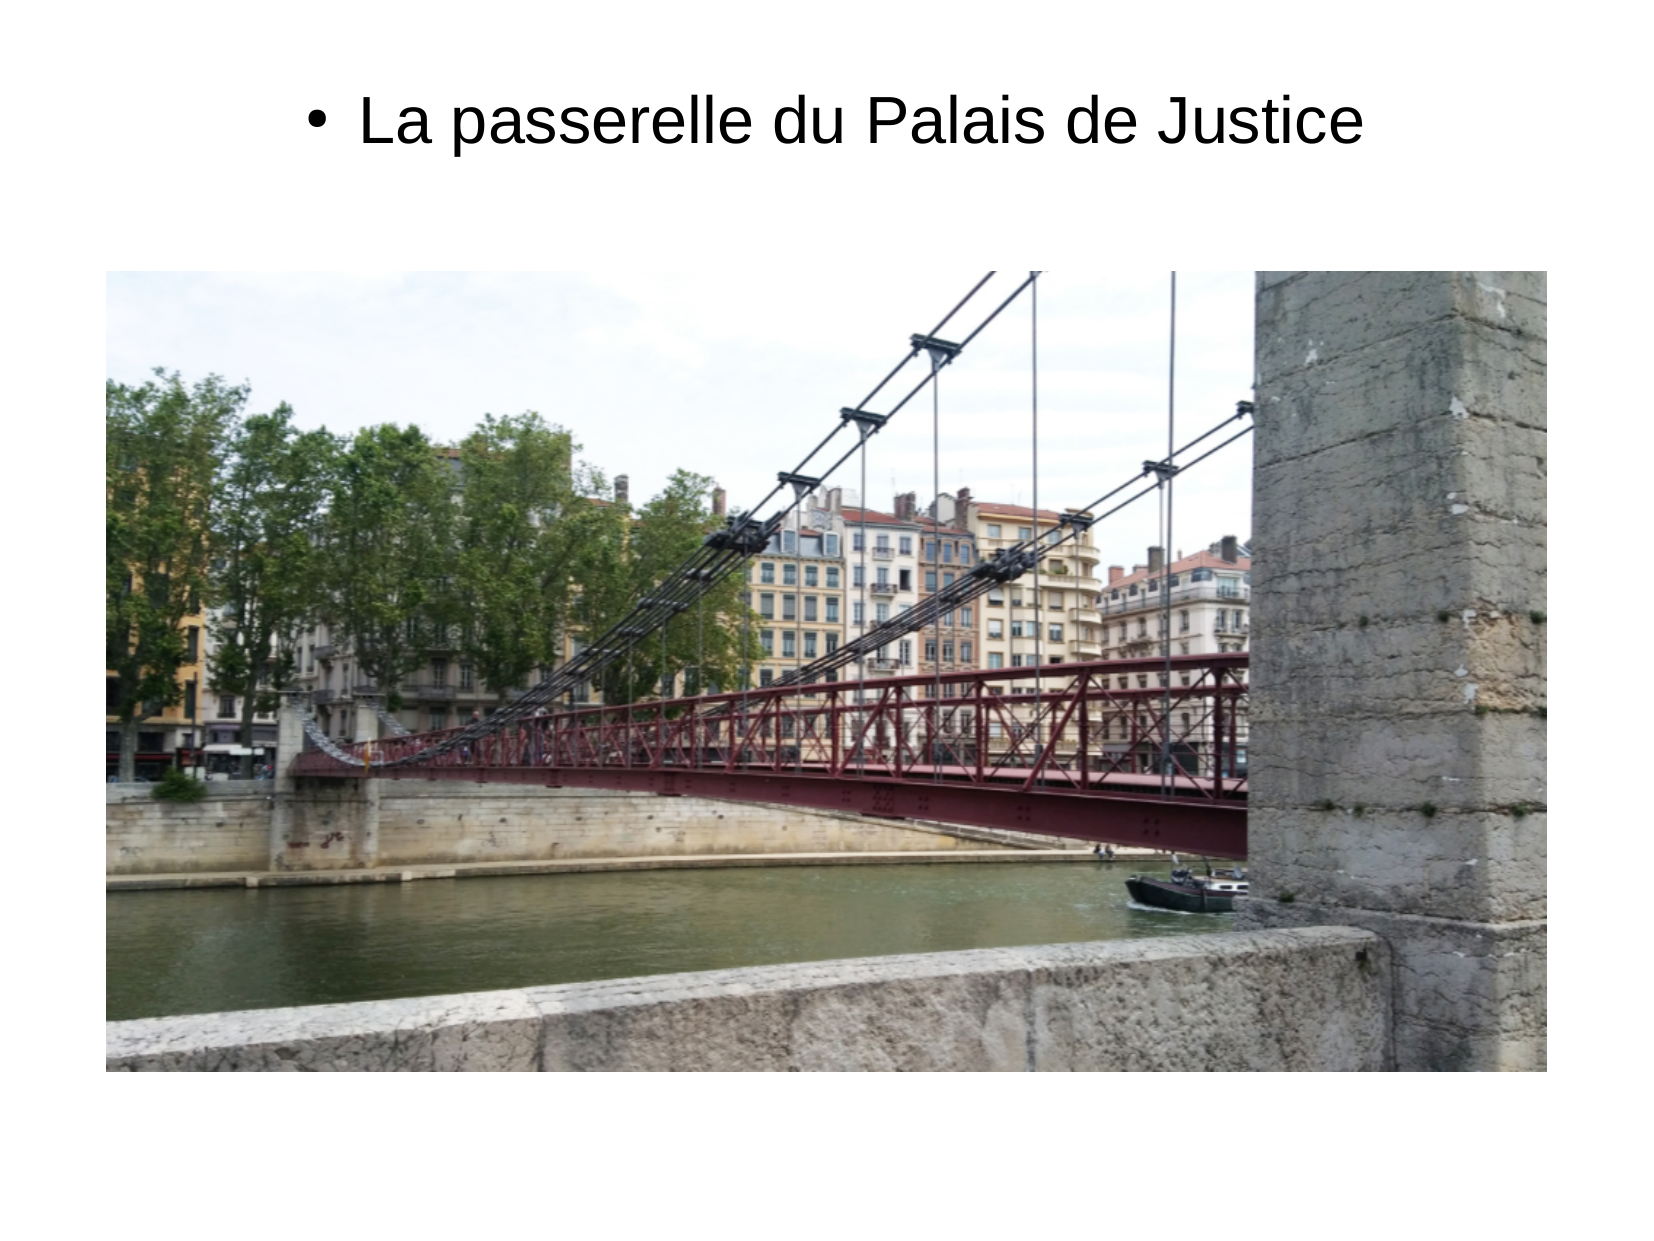

# La passerelle du Palais de Justice